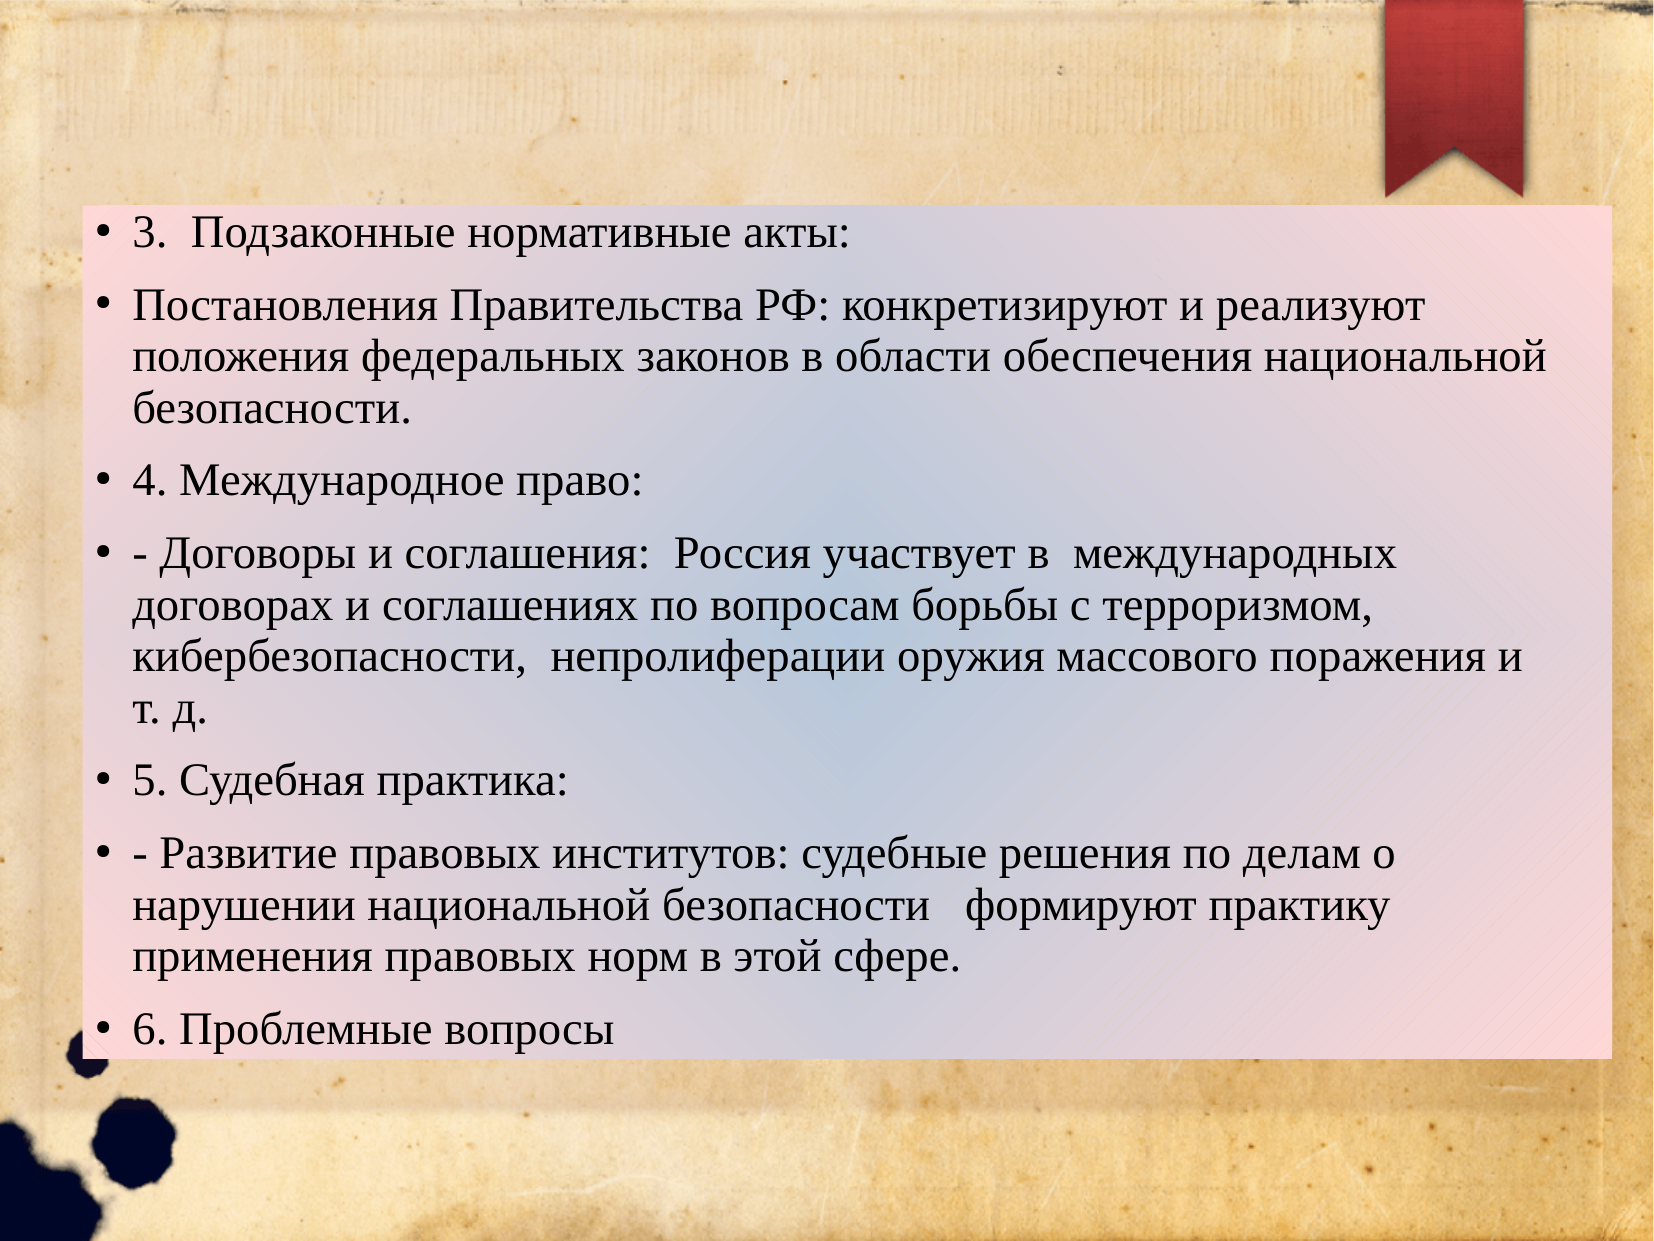

# 3. Подзаконные нормативные акты:
Постановления Правительства РФ: конкретизируют и реализуют положения федеральных законов в области обеспечения национальной безопасности.
4. Международное право:
- Договоры и соглашения: Россия участвует в международных договорах и соглашениях по вопросам борьбы с терроризмом, кибербезопасности, непролиферации оружия массового поражения и т. д.
5. Судебная практика:
- Развитие правовых институтов: судебные решения по делам о нарушении национальной безопасности формируют практику применения правовых норм в этой сфере.
6. Проблемные вопросы